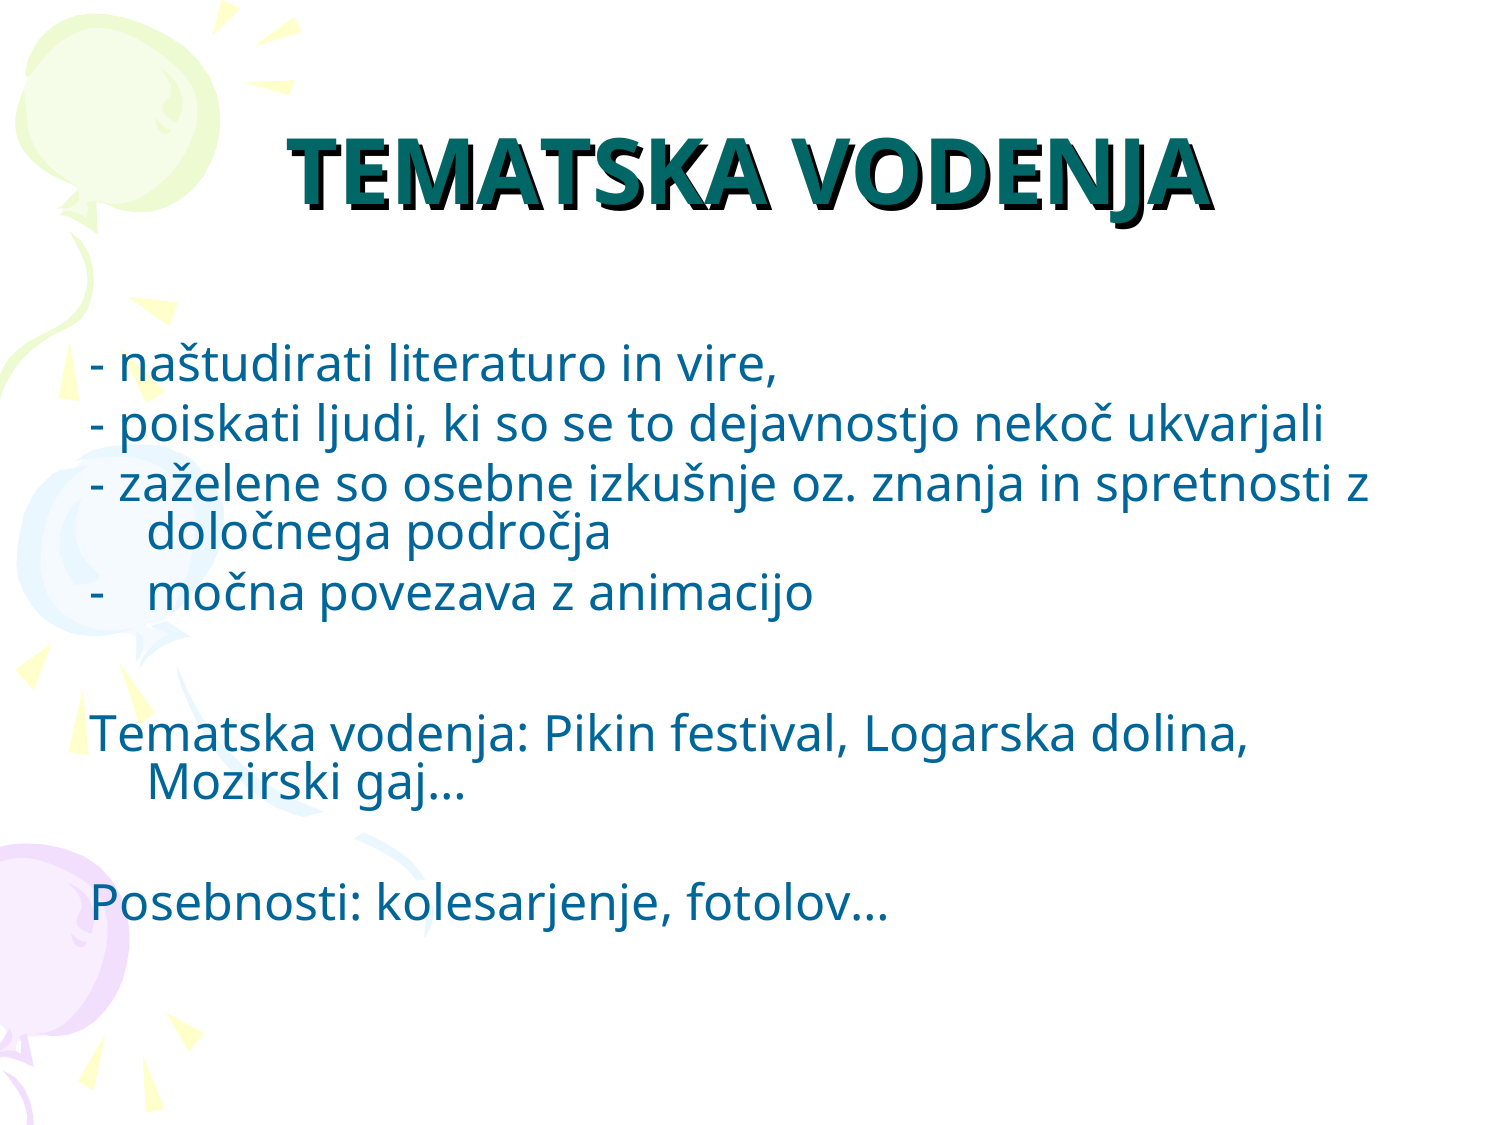

# TEMATSKA VODENJA
- naštudirati literaturo in vire,
- poiskati ljudi, ki so se to dejavnostjo nekoč ukvarjali
- zaželene so osebne izkušnje oz. znanja in spretnosti z določnega področja
močna povezava z animacijo
Tematska vodenja: Pikin festival, Logarska dolina, Mozirski gaj…
Posebnosti: kolesarjenje, fotolov…